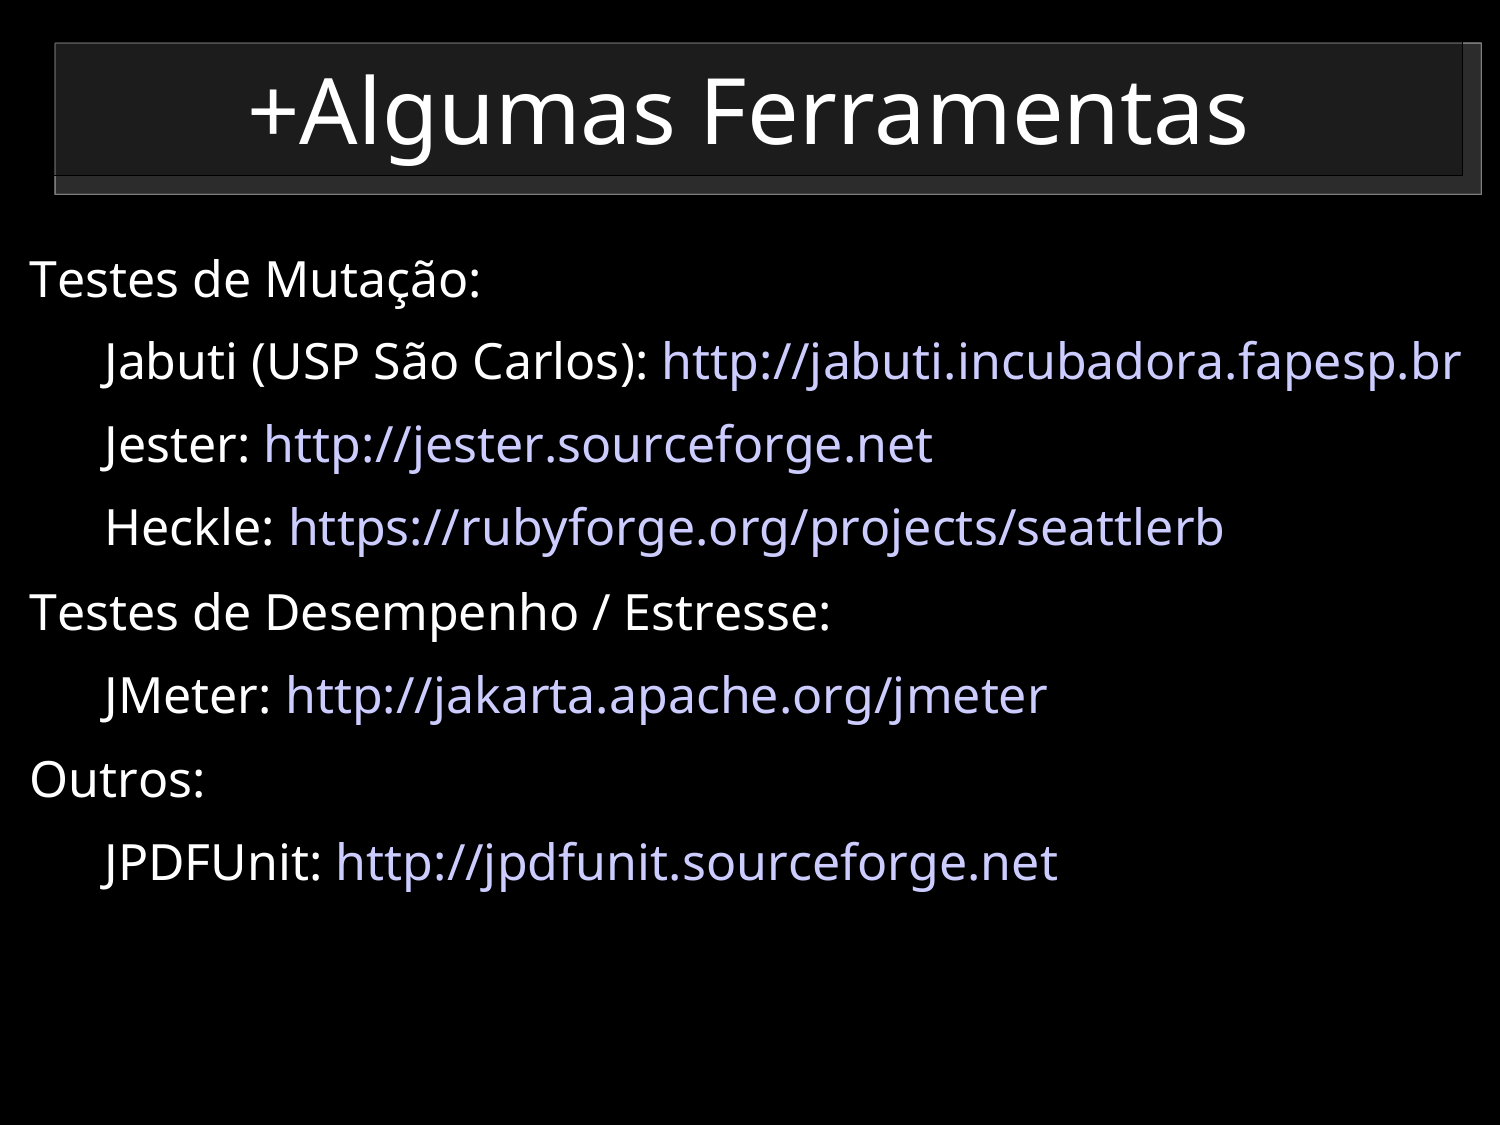

# +Algumas Ferramentas
Testes de Mutação:
Jabuti (USP São Carlos): http://jabuti.incubadora.fapesp.br
Jester: http://jester.sourceforge.net
Heckle: https://rubyforge.org/projects/seattlerb
Testes de Desempenho / Estresse:
JMeter: http://jakarta.apache.org/jmeter
Outros:
JPDFUnit: http://jpdfunit.sourceforge.net